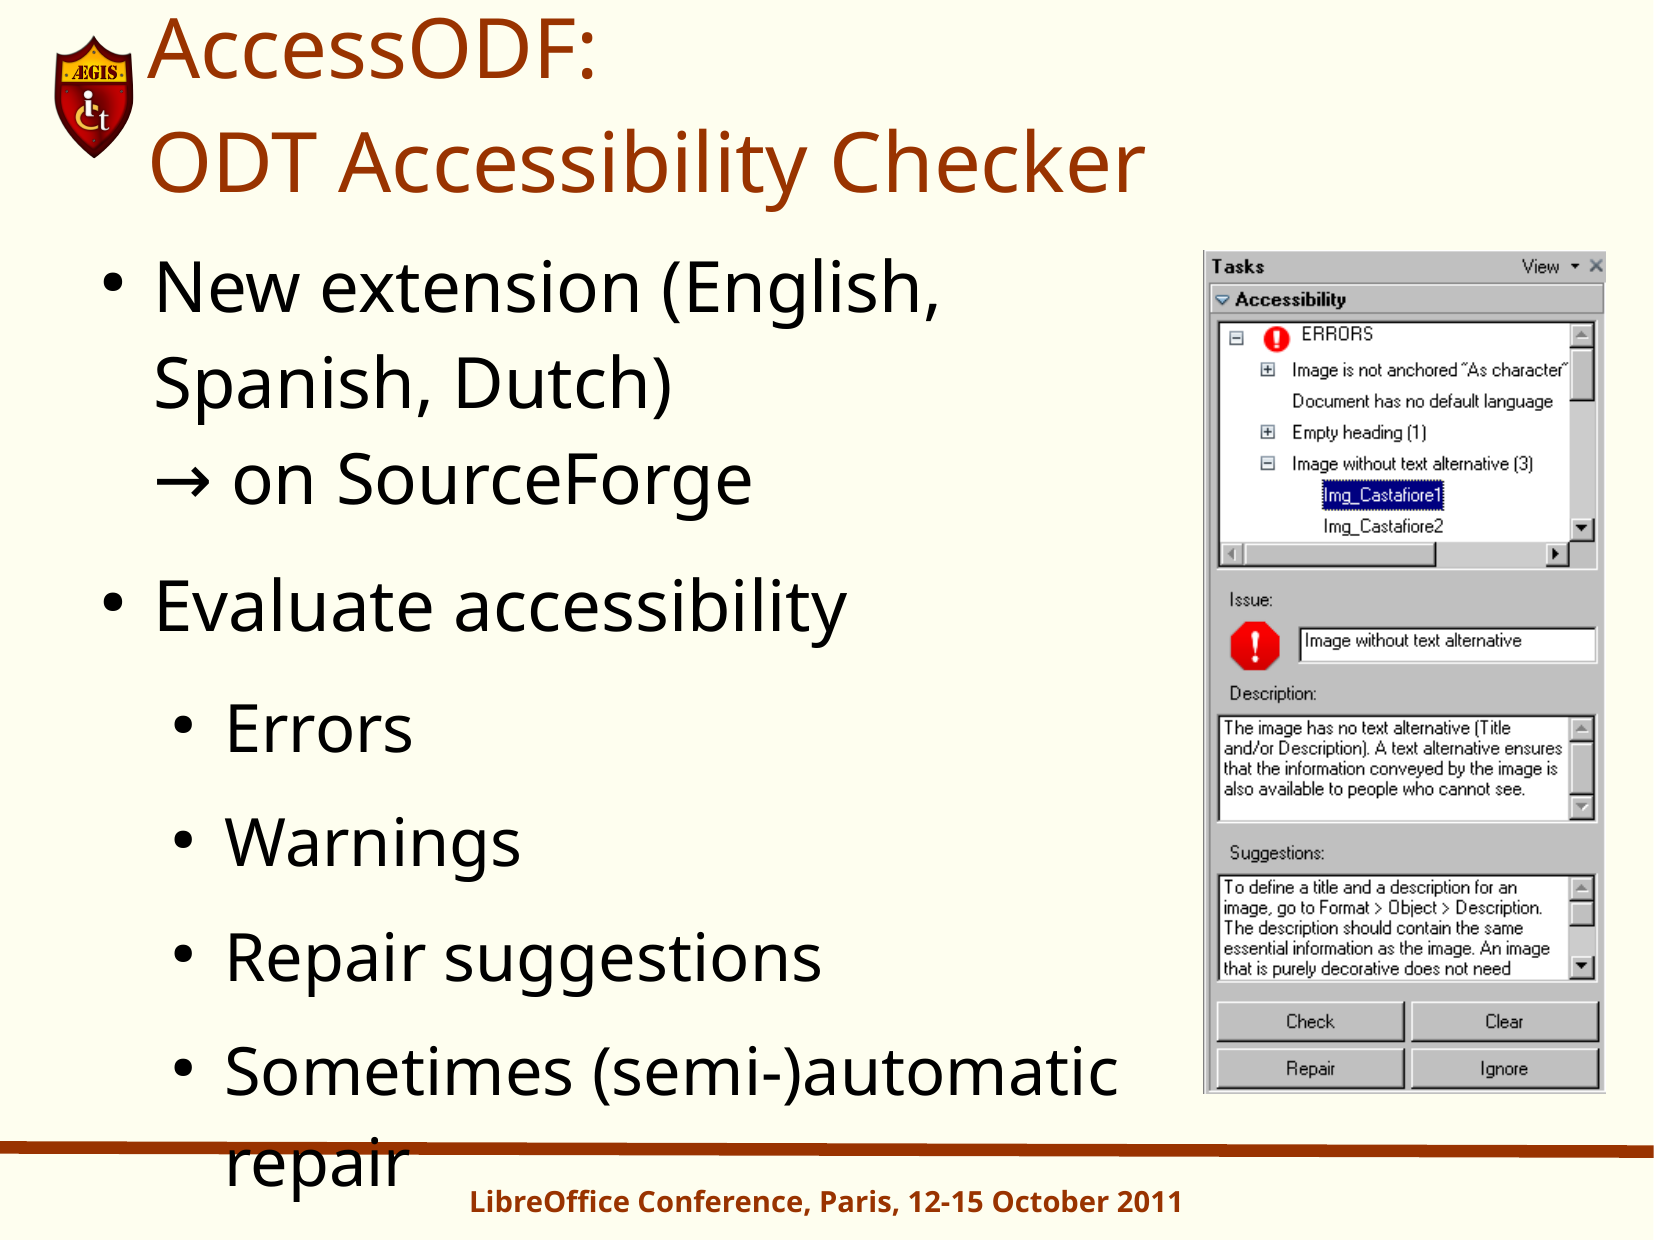

# AccessODF: ODT Accessibility Checker
New extension (English, Spanish, Dutch)
→ on SourceForge
Evaluate accessibility
Errors
Warnings
Repair suggestions
Sometimes (semi-)automatic repair